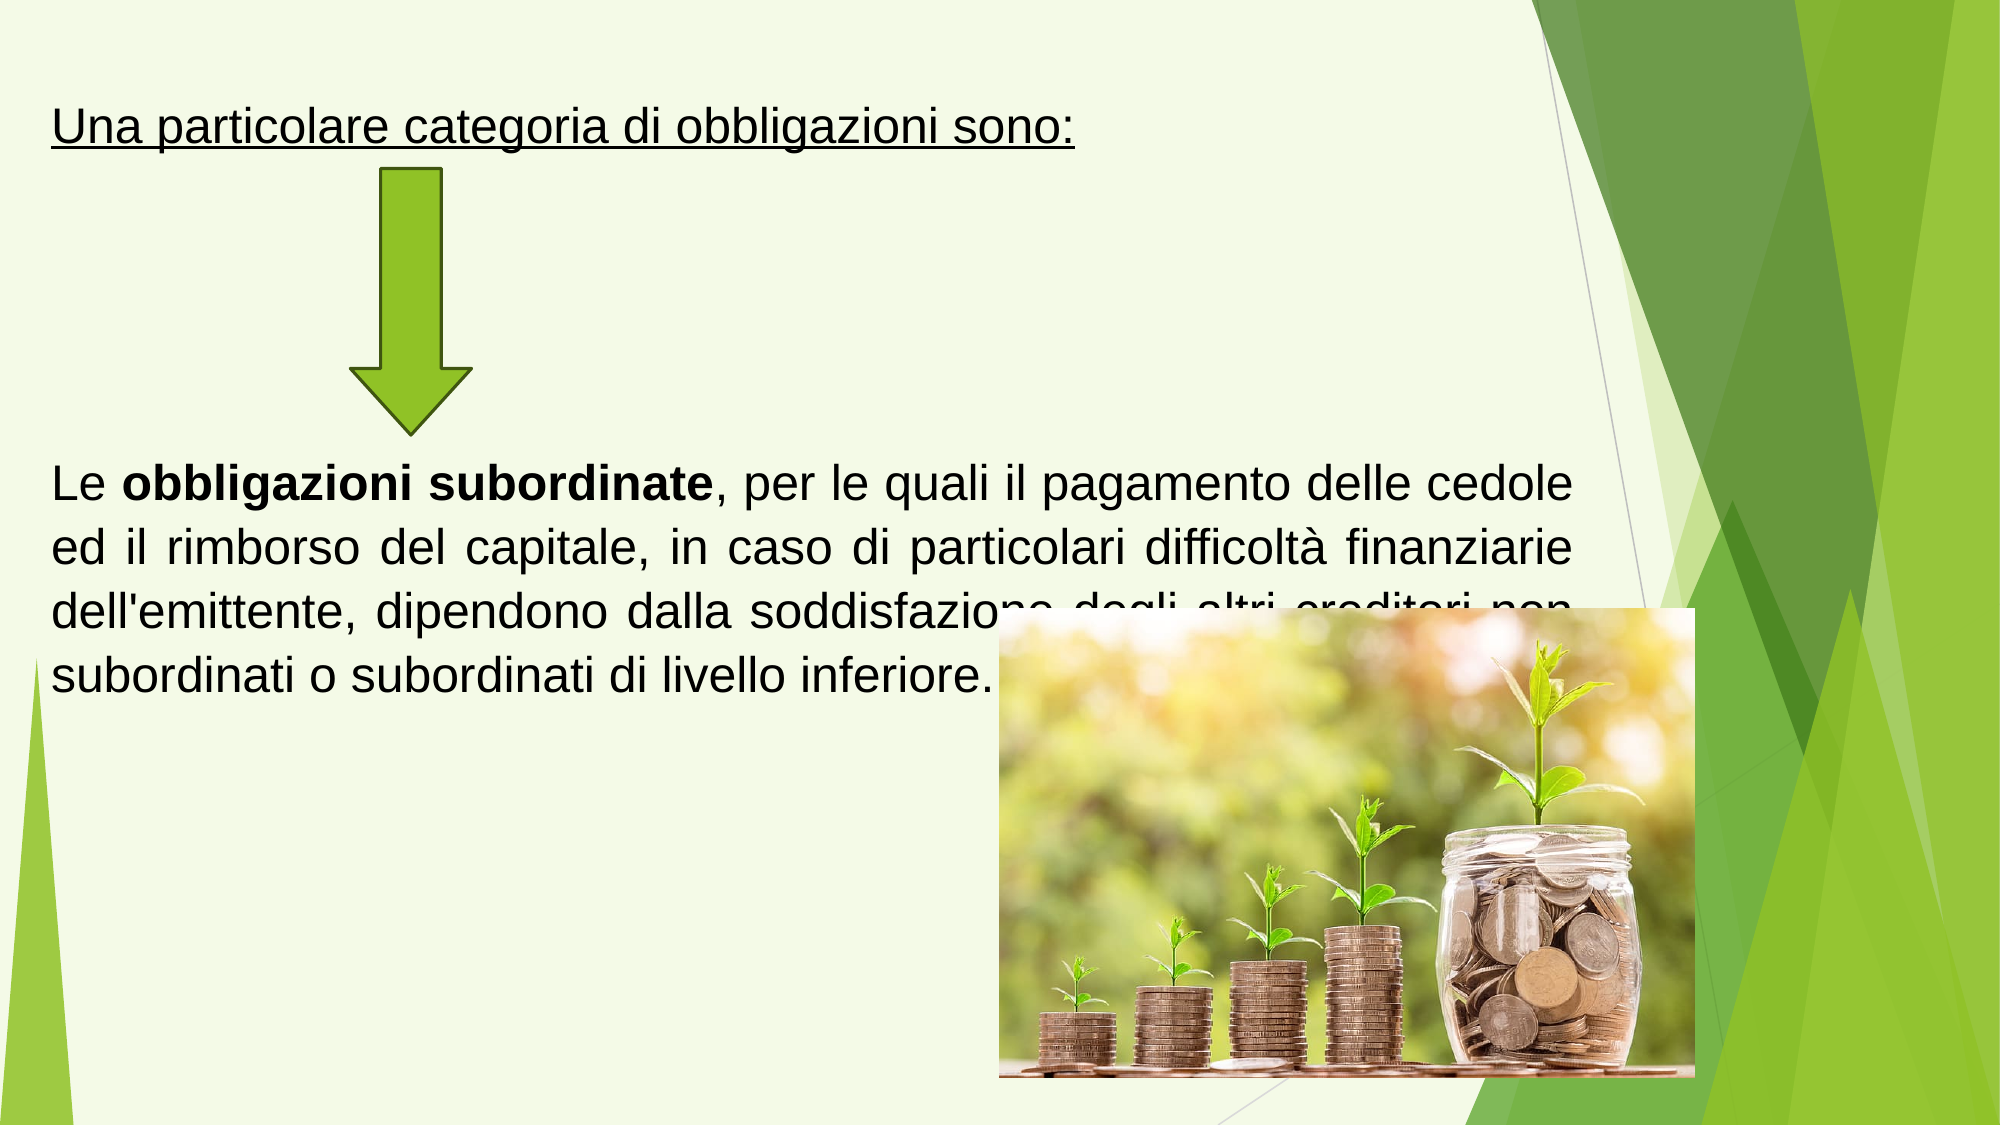

Una particolare categoria di obbligazioni sono:
Le obbligazioni subordinate, per le quali il pagamento delle cedole ed il rimborso del capitale, in caso di particolari difficoltà finanziarie dell'emittente, dipendono dalla soddisfazione degli altri creditori non subordinati o subordinati di livello inferiore.